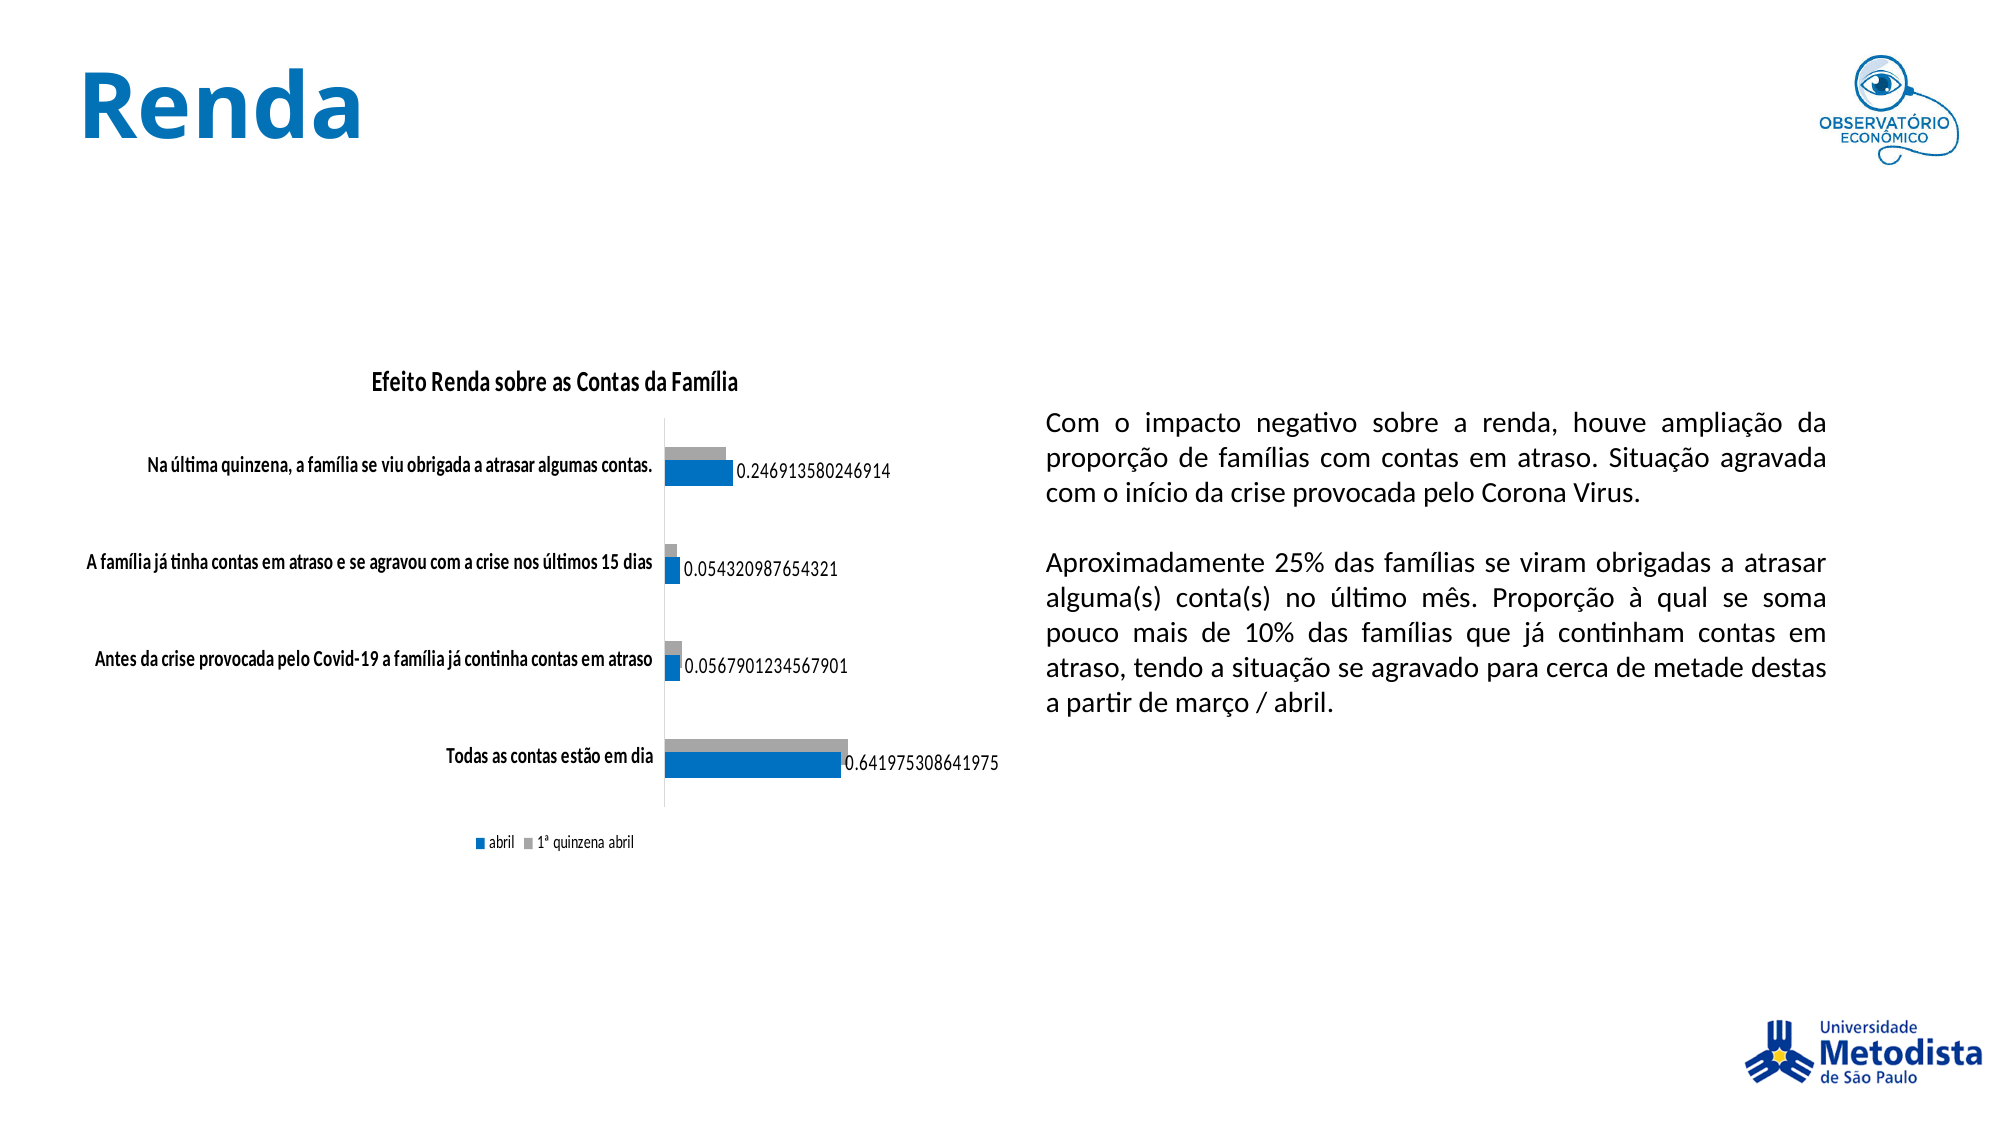

# Renda
### Chart: Efeito Renda sobre as Contas da Família
| Category | 1ª quinzena abril | abril |
|---|---|---|
| Na última quinzena, a família se viu obrigada a atrasar algumas contas. | 0.223 | 0.246913580246914 |
| A família já tinha contas em atraso e se agravou com a crise nos últimos 15 dias | 0.045 | 0.054320987654321 |
| Antes da crise provocada pelo Covid-19 a família já continha contas em atraso | 0.064 | 0.0567901234567901 |
| Todas as contas estão em dia | 0.668 | 0.641975308641975 |Com o impacto negativo sobre a renda, houve ampliação da proporção de famílias com contas em atraso. Situação agravada com o início da crise provocada pelo Corona Virus.
Aproximadamente 25% das famílias se viram obrigadas a atrasar alguma(s) conta(s) no último mês. Proporção à qual se soma pouco mais de 10% das famílias que já continham contas em atraso, tendo a situação se agravado para cerca de metade destas a partir de março / abril.